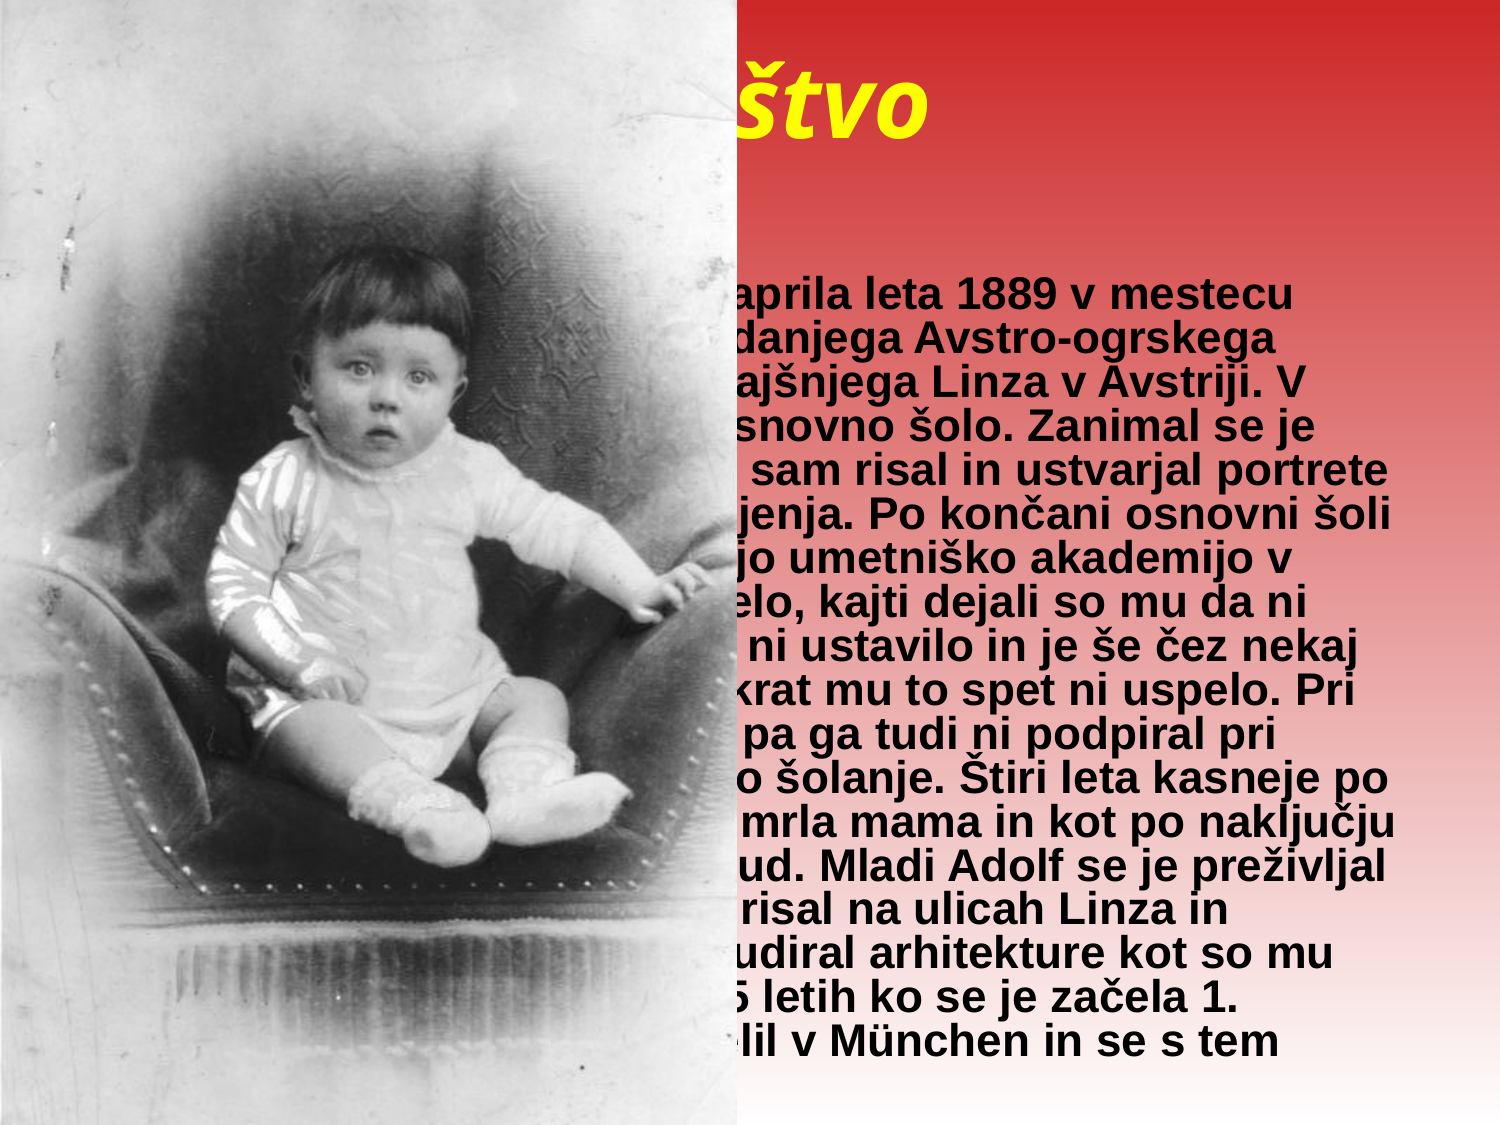

Otroštvo
# Adolf Hitler se je rodil 20. aprila leta 1889 v mestecu Braunau am Inn na meji tedanjega Avstro-ogrskega cesarstva, to je v bližini zdajšnjega Linza v Avstriji. V Linzu je končal pet letno osnovno šolo. Zanimal se je veliko za umetnost ter tudi sam risal in ustvarjal portrete in slike iz vsakdanjega življenja. Po končani osnovni šoli se je želel vpisati na srednjo umetniško akademijo v Linzu vendar mu to ni uspelo, kajti dejali so mu da ni dovolj nadarjen. Hitlerja to ni ustavilo in je še čez nekaj časa poskusil še enkrat takrat mu to spet ni uspelo. Pri 14. letih mu je umrl oče, ki pa ga tudi ni podpiral pri njegovih željah za nadaljnjo šolanje. Štiri leta kasneje po smrti očeta mu je pa tudi umrla mama in kot po naključju ali nesreči je bil zdravnik Jud. Mladi Adolf se je preživljal s prodajanjem slik ki jih je risal na ulicah Linza in izdelavo plakatov, saj ni študiral arhitekture kot so mu predlagali profesorji. Pri 25 letih ko se je začela 1. svetovna vojna se je preselil v München in se s tem izognil vpoklica v vojsko.